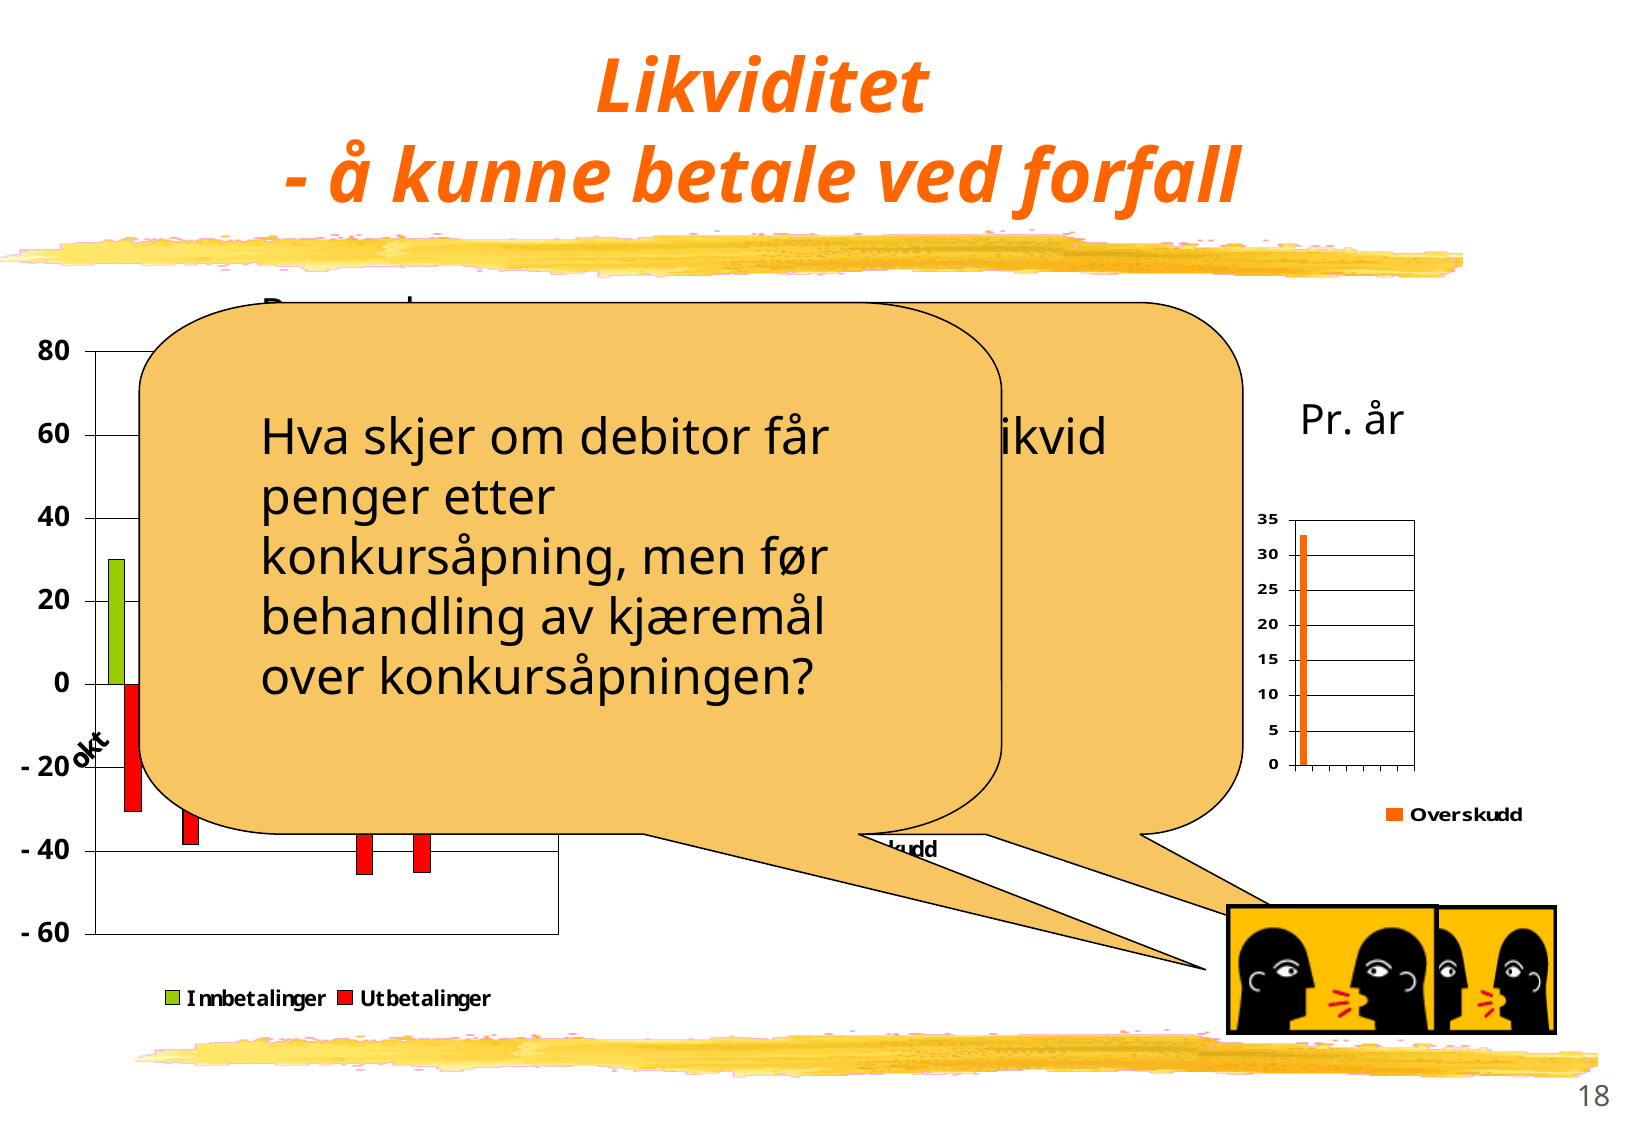

# Likviditet - å kunne betale ved forfall
Pr. mnd.
Hva skjer om debitor får penger etter konkursåpning, men før behandling av kjæremål over konkursåpningen?
Er debitor illikvid her?
Pr. år